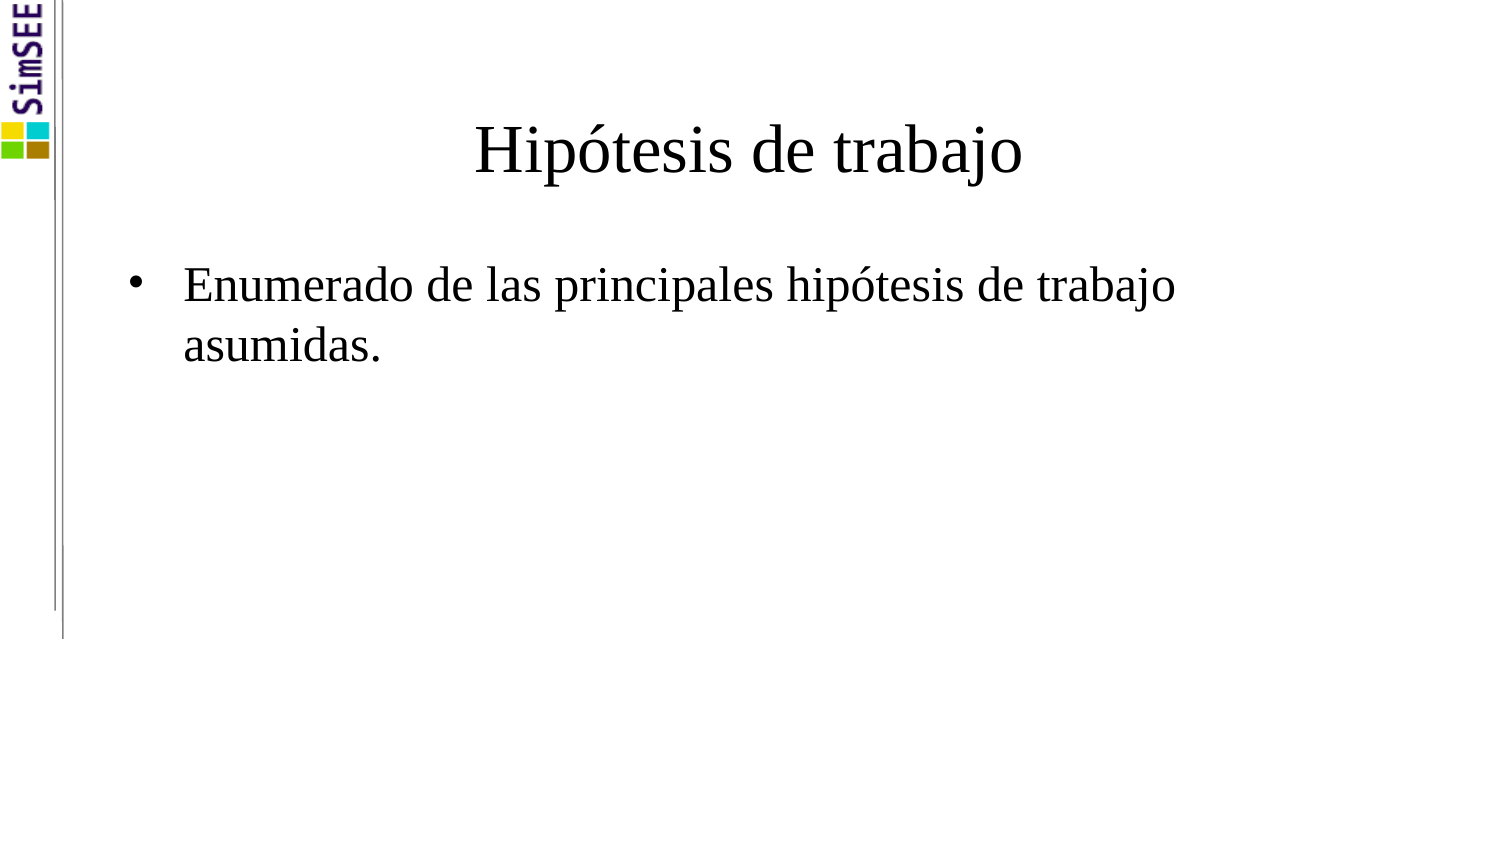

# Hipótesis de trabajo
Enumerado de las principales hipótesis de trabajo asumidas.